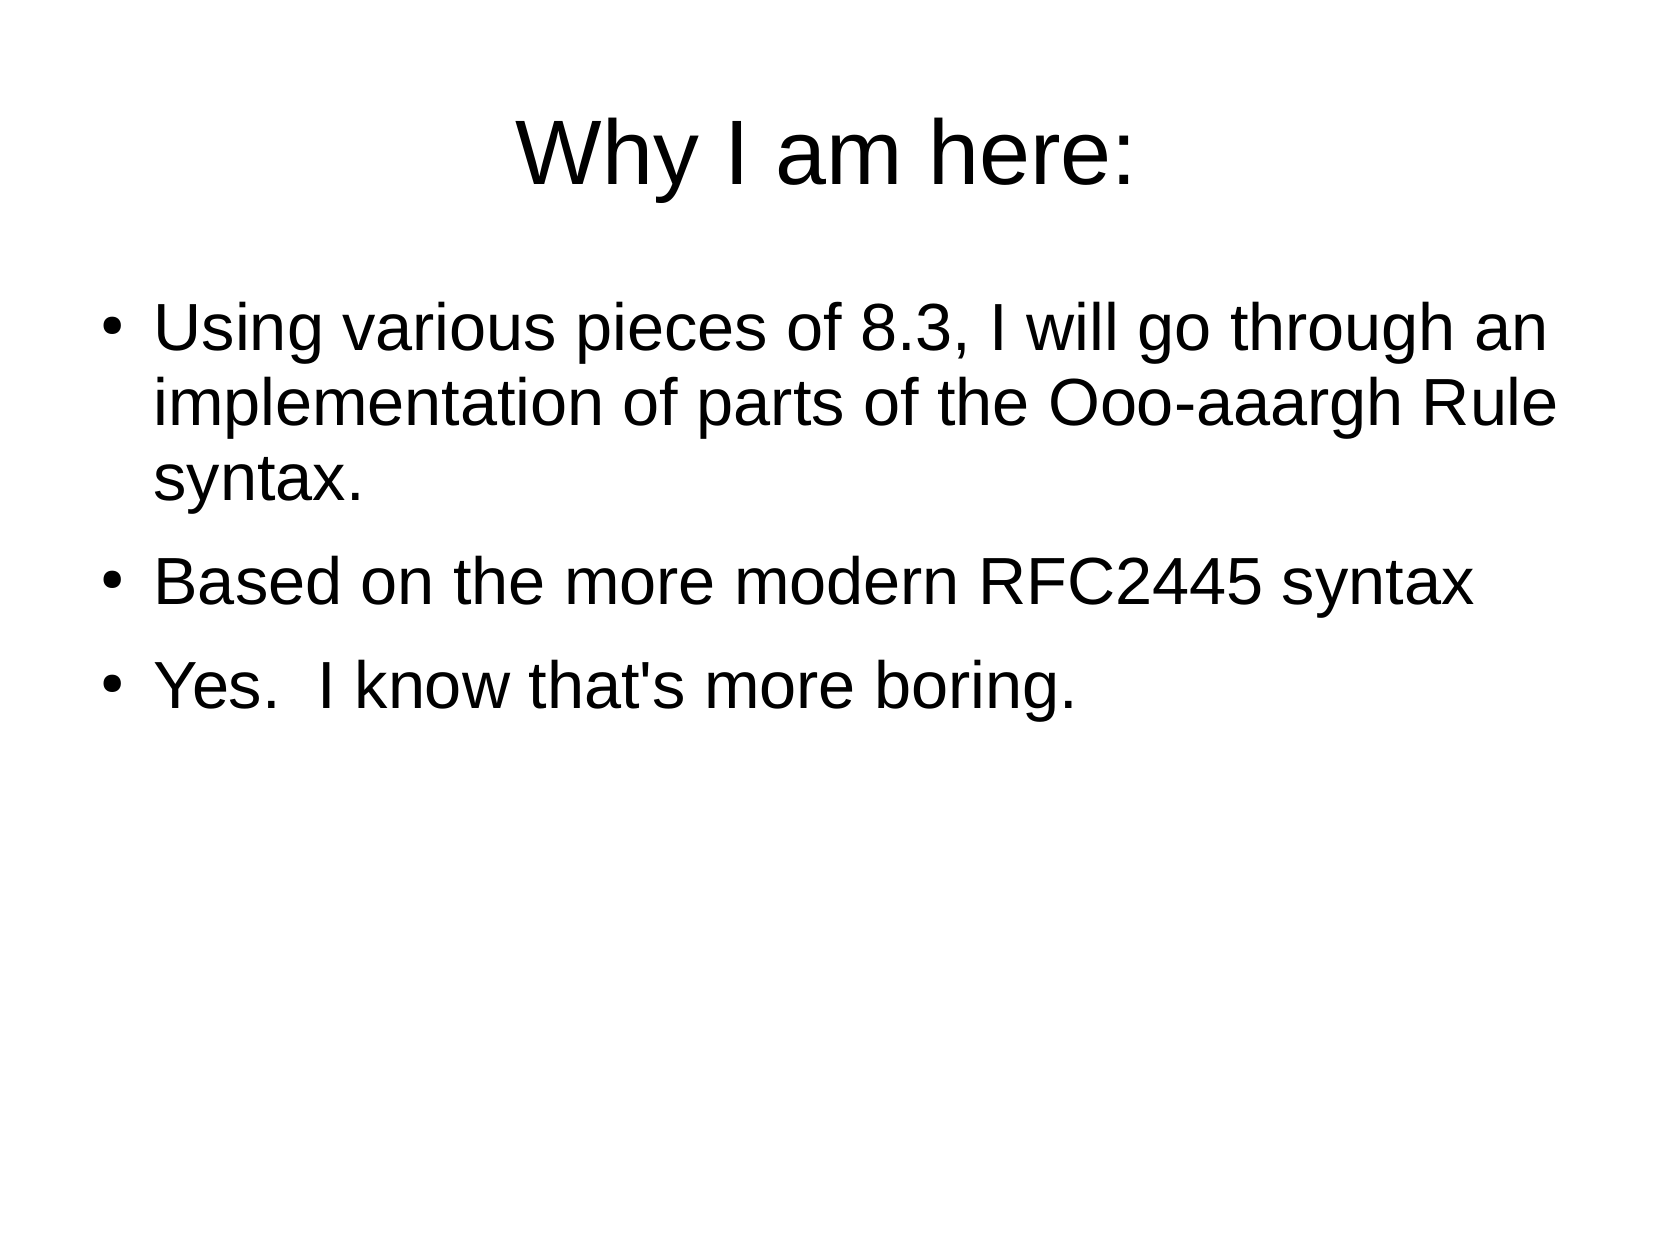

# Why I am here:
Using various pieces of 8.3, I will go through an implementation of parts of the Ooo-aaargh Rule syntax.
Based on the more modern RFC2445 syntax
Yes. I know that's more boring.